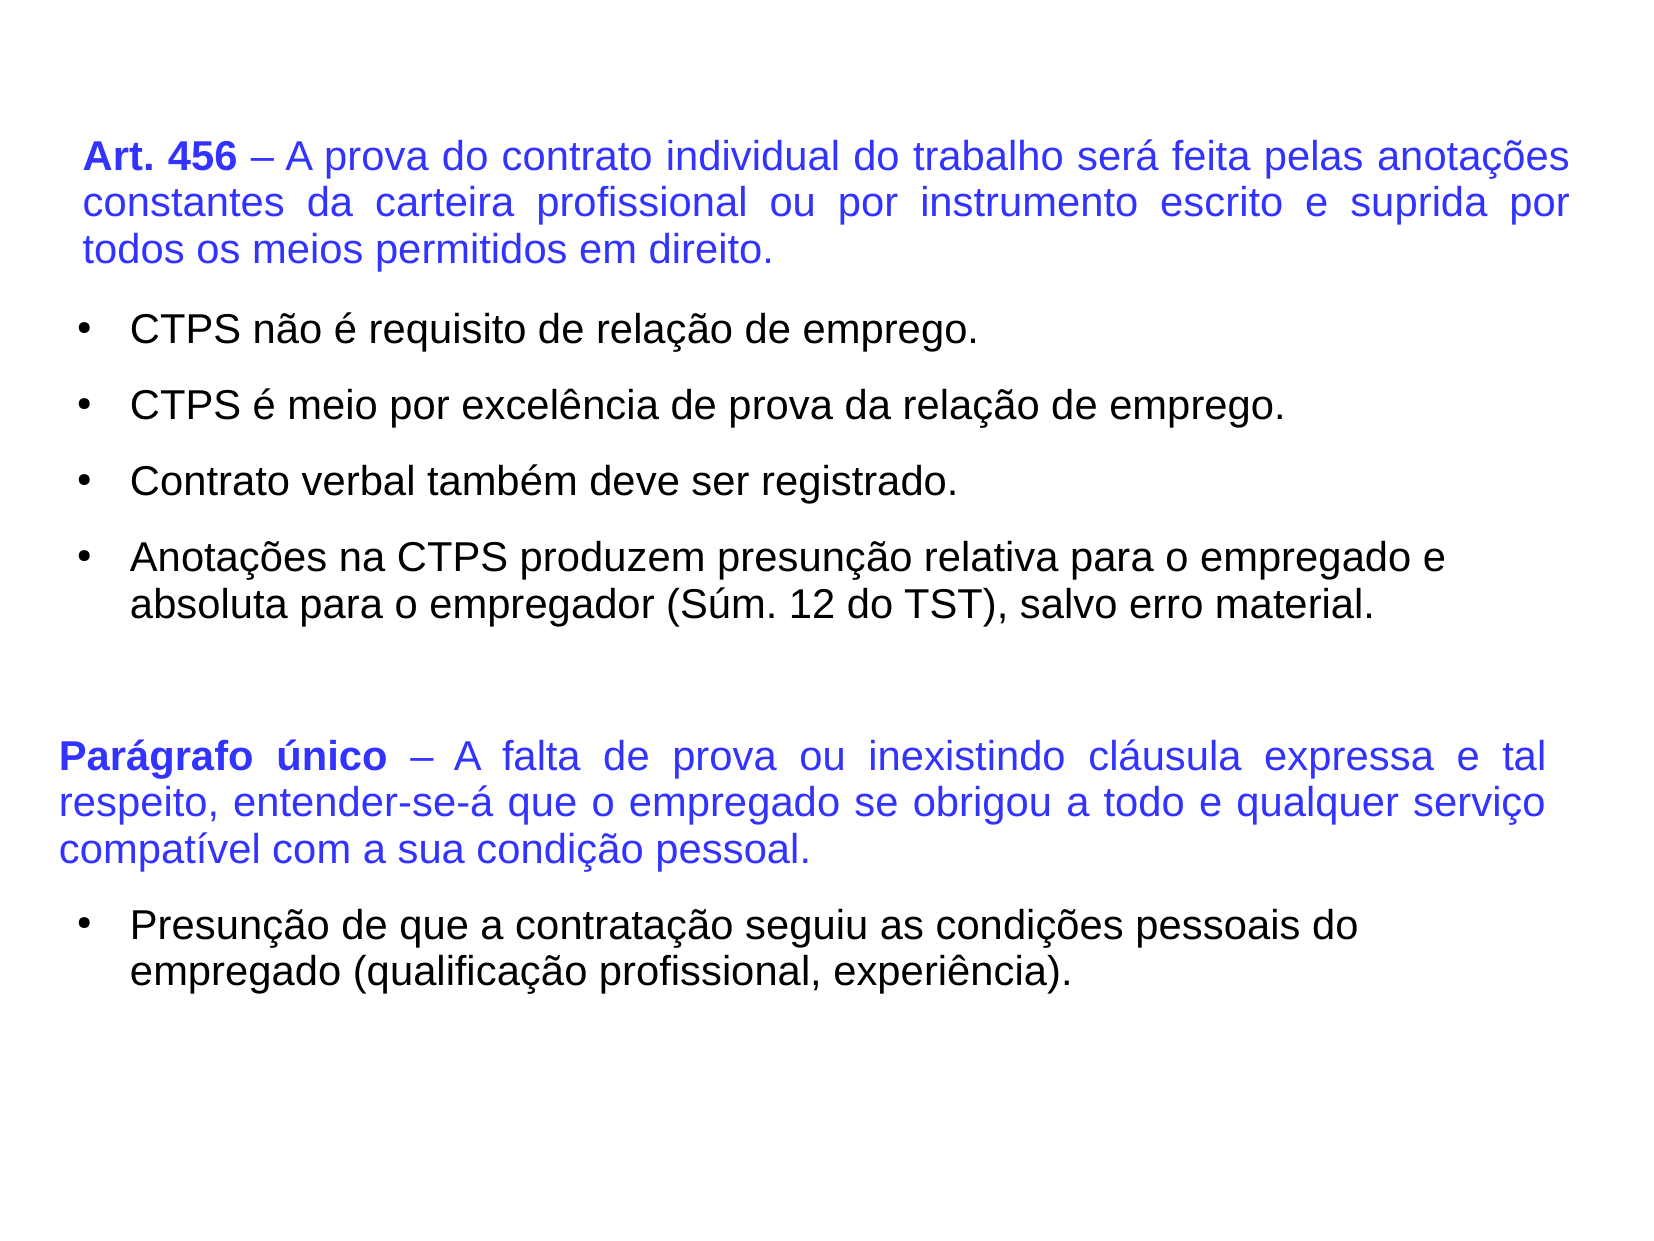

# Art. 456 – A prova do contrato individual do trabalho será feita pelas anotações constantes da carteira profissional ou por instrumento escrito e suprida por todos os meios permitidos em direito.
CTPS não é requisito de relação de emprego.
CTPS é meio por excelência de prova da relação de emprego.
Contrato verbal também deve ser registrado.
Anotações na CTPS produzem presunção relativa para o empregado e absoluta para o empregador (Súm. 12 do TST), salvo erro material.
Parágrafo único – A falta de prova ou inexistindo cláusula expressa e tal respeito, entender-se-á que o empregado se obrigou a todo e qualquer serviço compatível com a sua condição pessoal.
Presunção de que a contratação seguiu as condições pessoais do empregado (qualificação profissional, experiência).